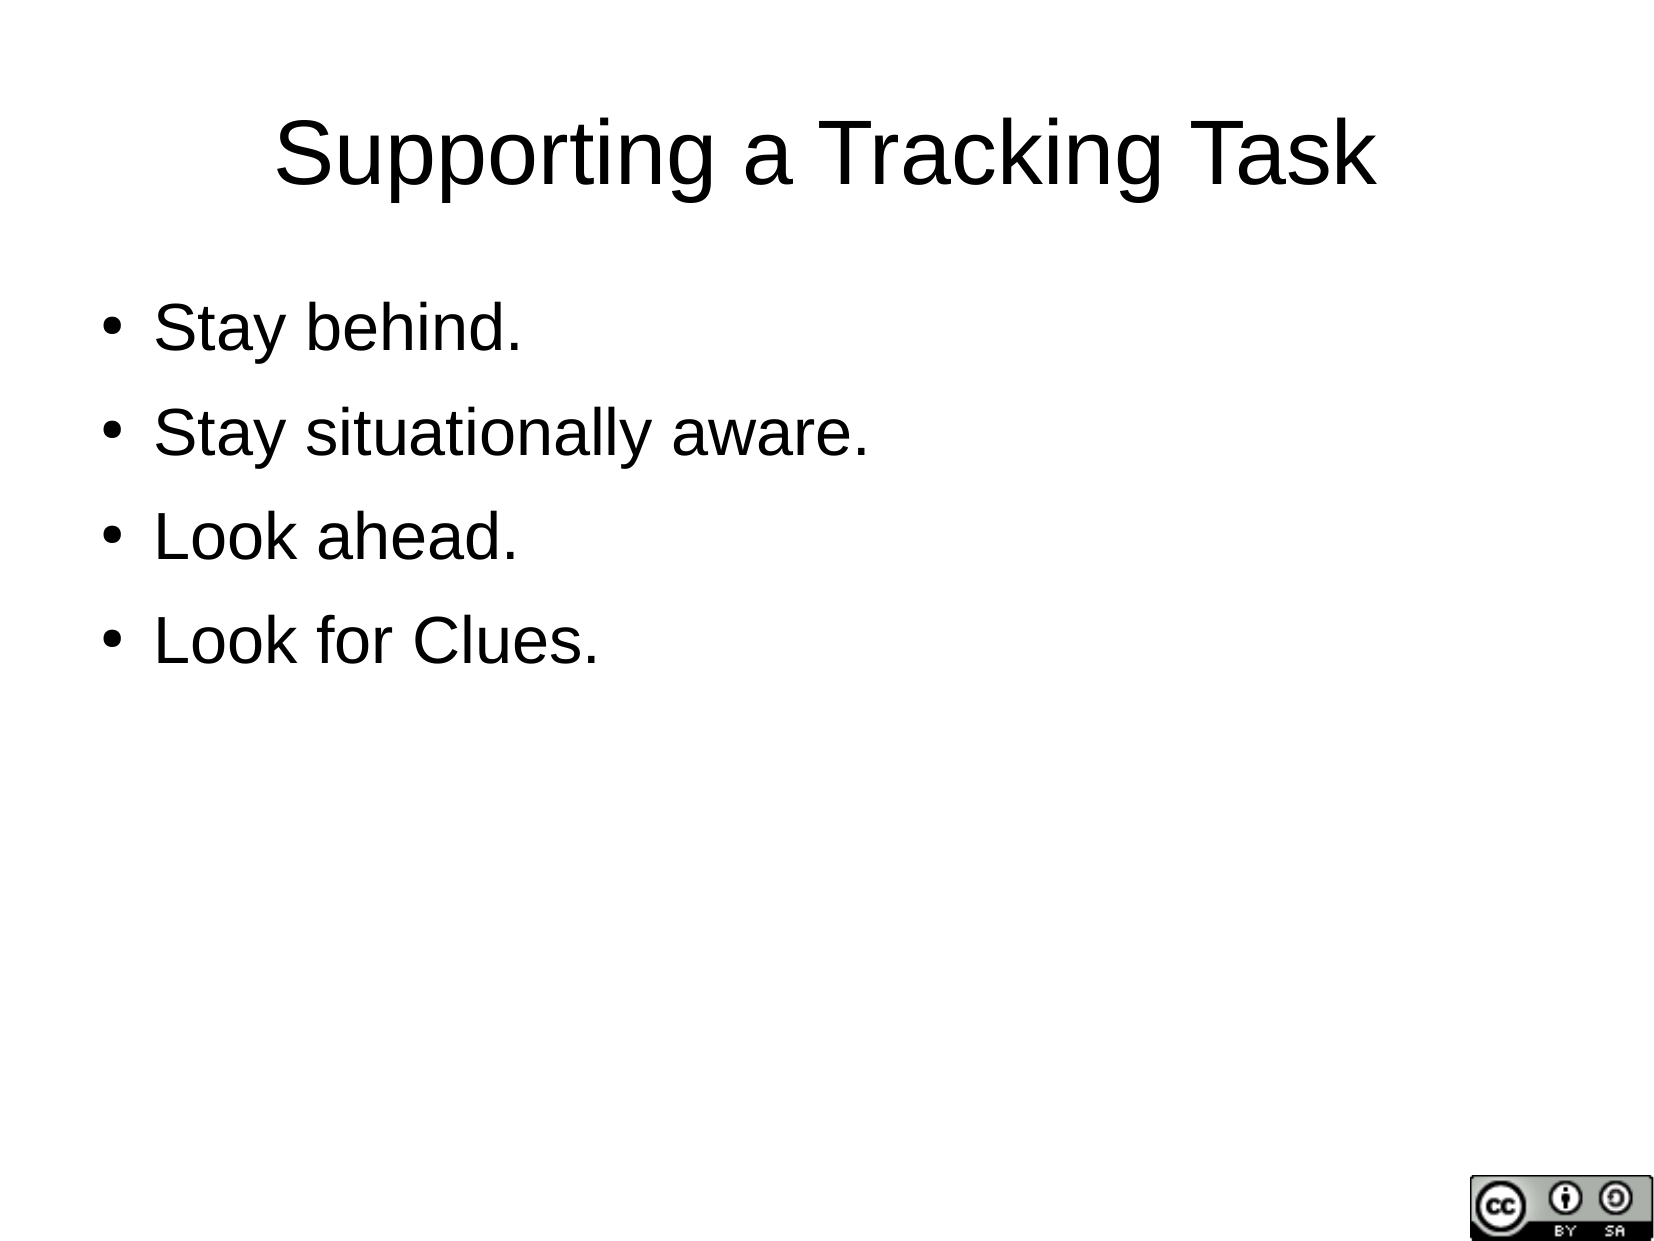

# Supporting a Tracking Task
Stay behind.
Stay situationally aware.
Look ahead.
Look for Clues.